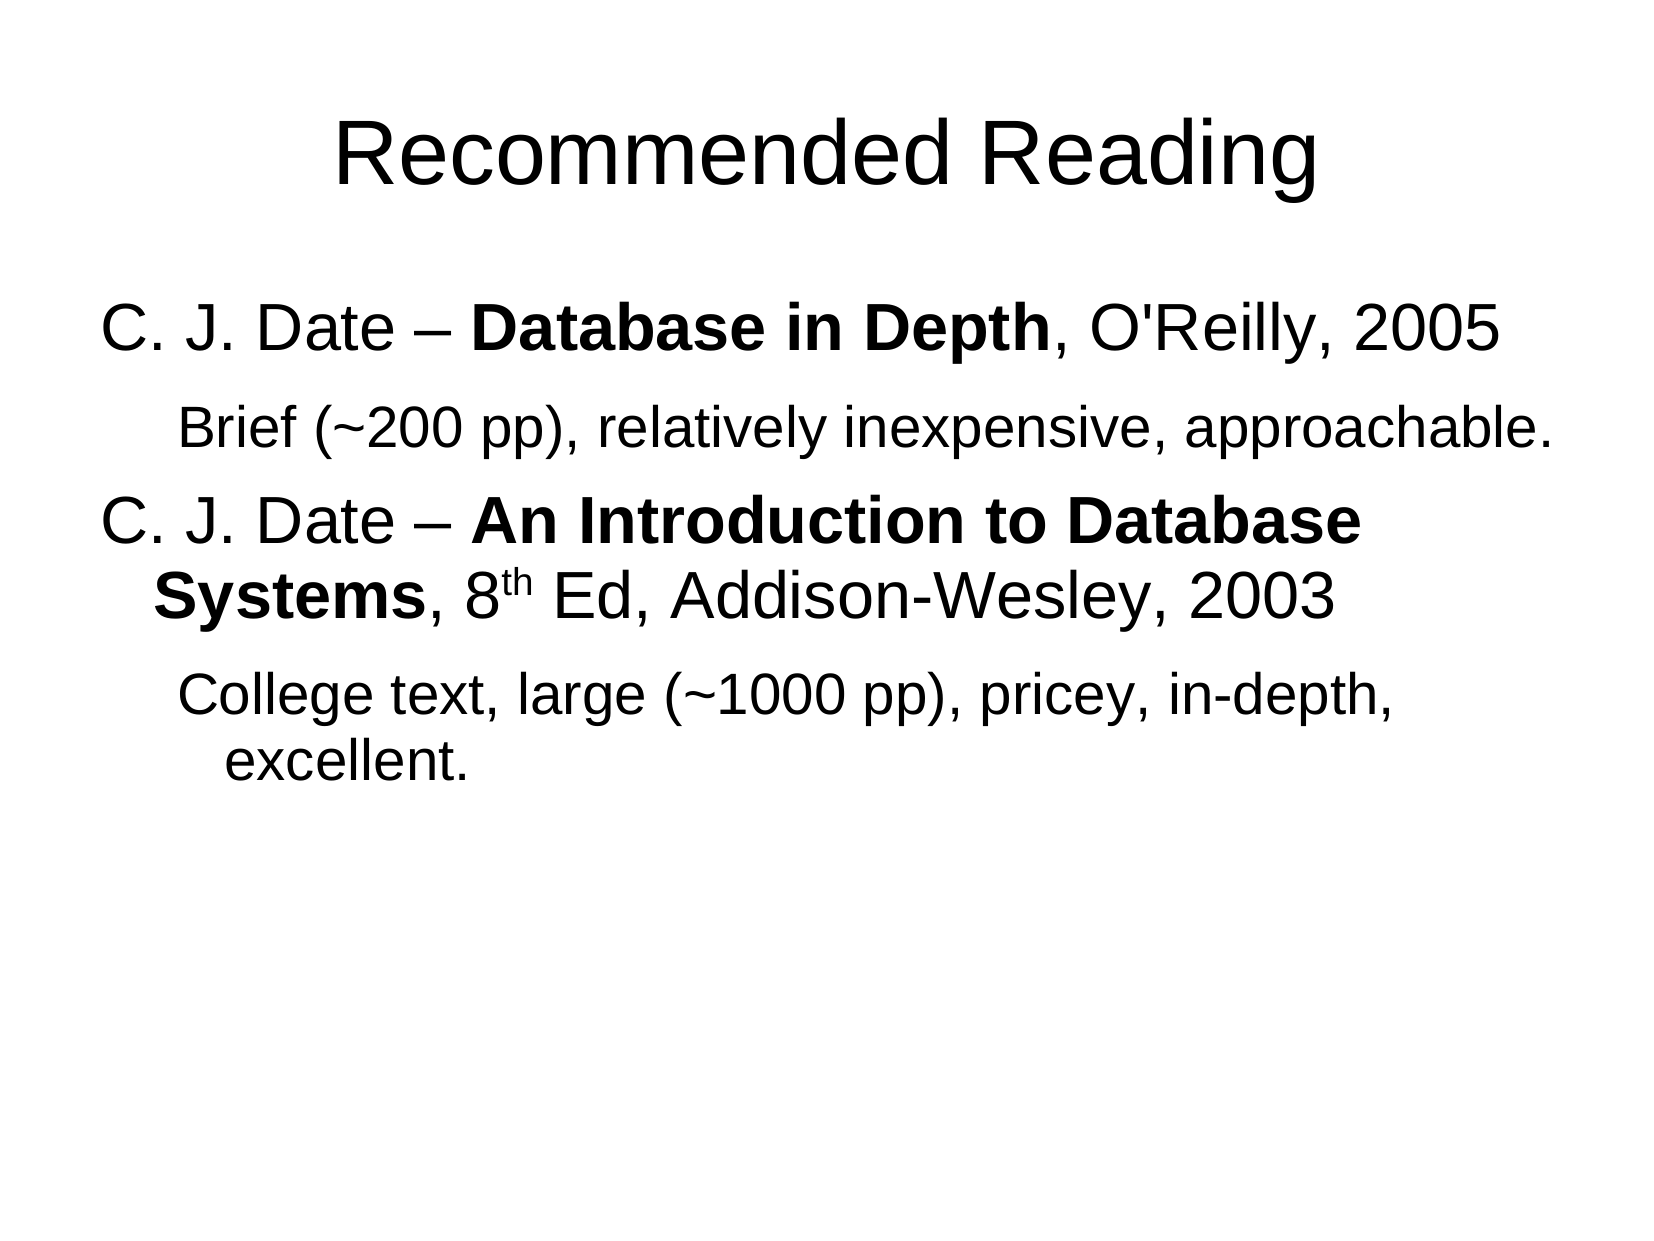

# Recommended Reading
C. J. Date – Database in Depth, O'Reilly, 2005
Brief (~200 pp), relatively inexpensive, approachable.
C. J. Date – An Introduction to Database Systems, 8th Ed, Addison-Wesley, 2003
College text, large (~1000 pp), pricey, in-depth, excellent.